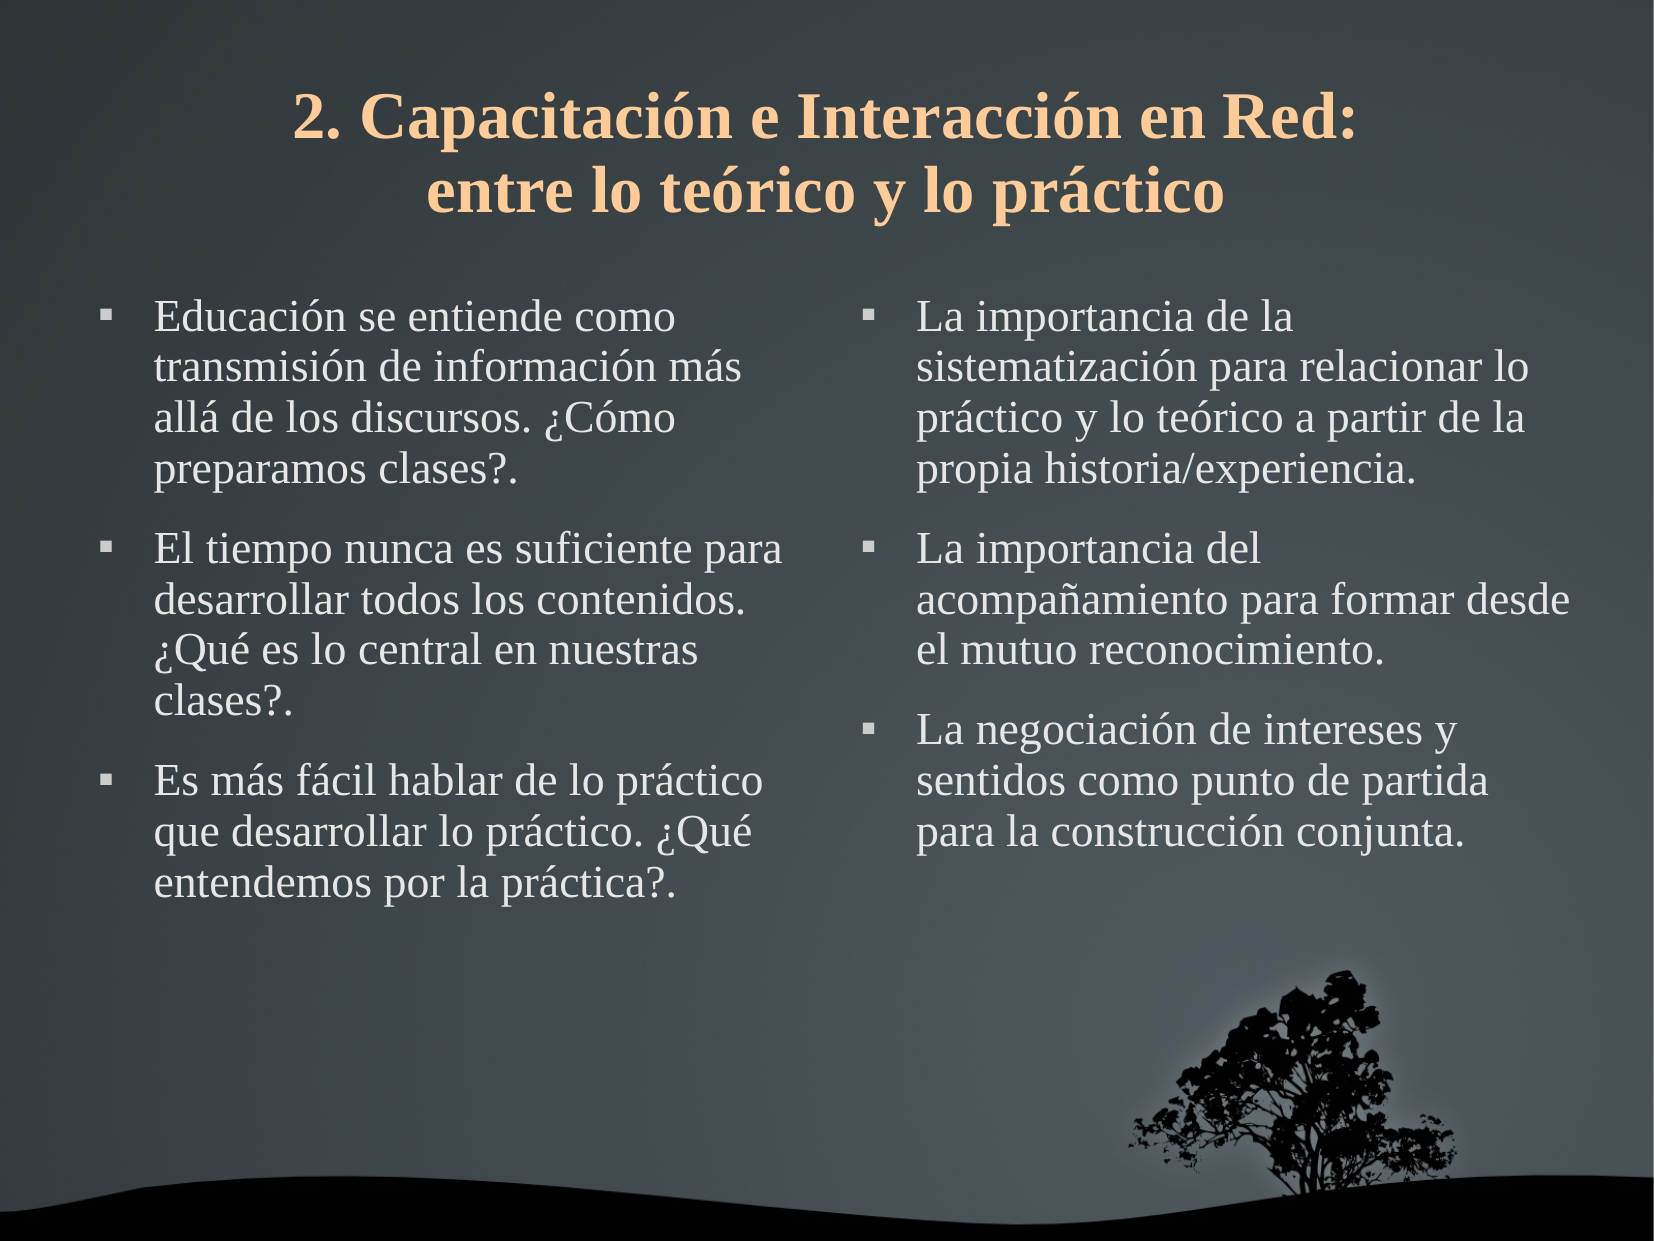

# 2. Capacitación e Interacción en Red: entre lo teórico y lo práctico
Educación se entiende como transmisión de información más allá de los discursos. ¿Cómo preparamos clases?.
El tiempo nunca es suficiente para desarrollar todos los contenidos. ¿Qué es lo central en nuestras clases?.
Es más fácil hablar de lo práctico que desarrollar lo práctico. ¿Qué entendemos por la práctica?.
La importancia de la sistematización para relacionar lo práctico y lo teórico a partir de la propia historia/experiencia.
La importancia del acompañamiento para formar desde el mutuo reconocimiento.
La negociación de intereses y sentidos como punto de partida para la construcción conjunta.